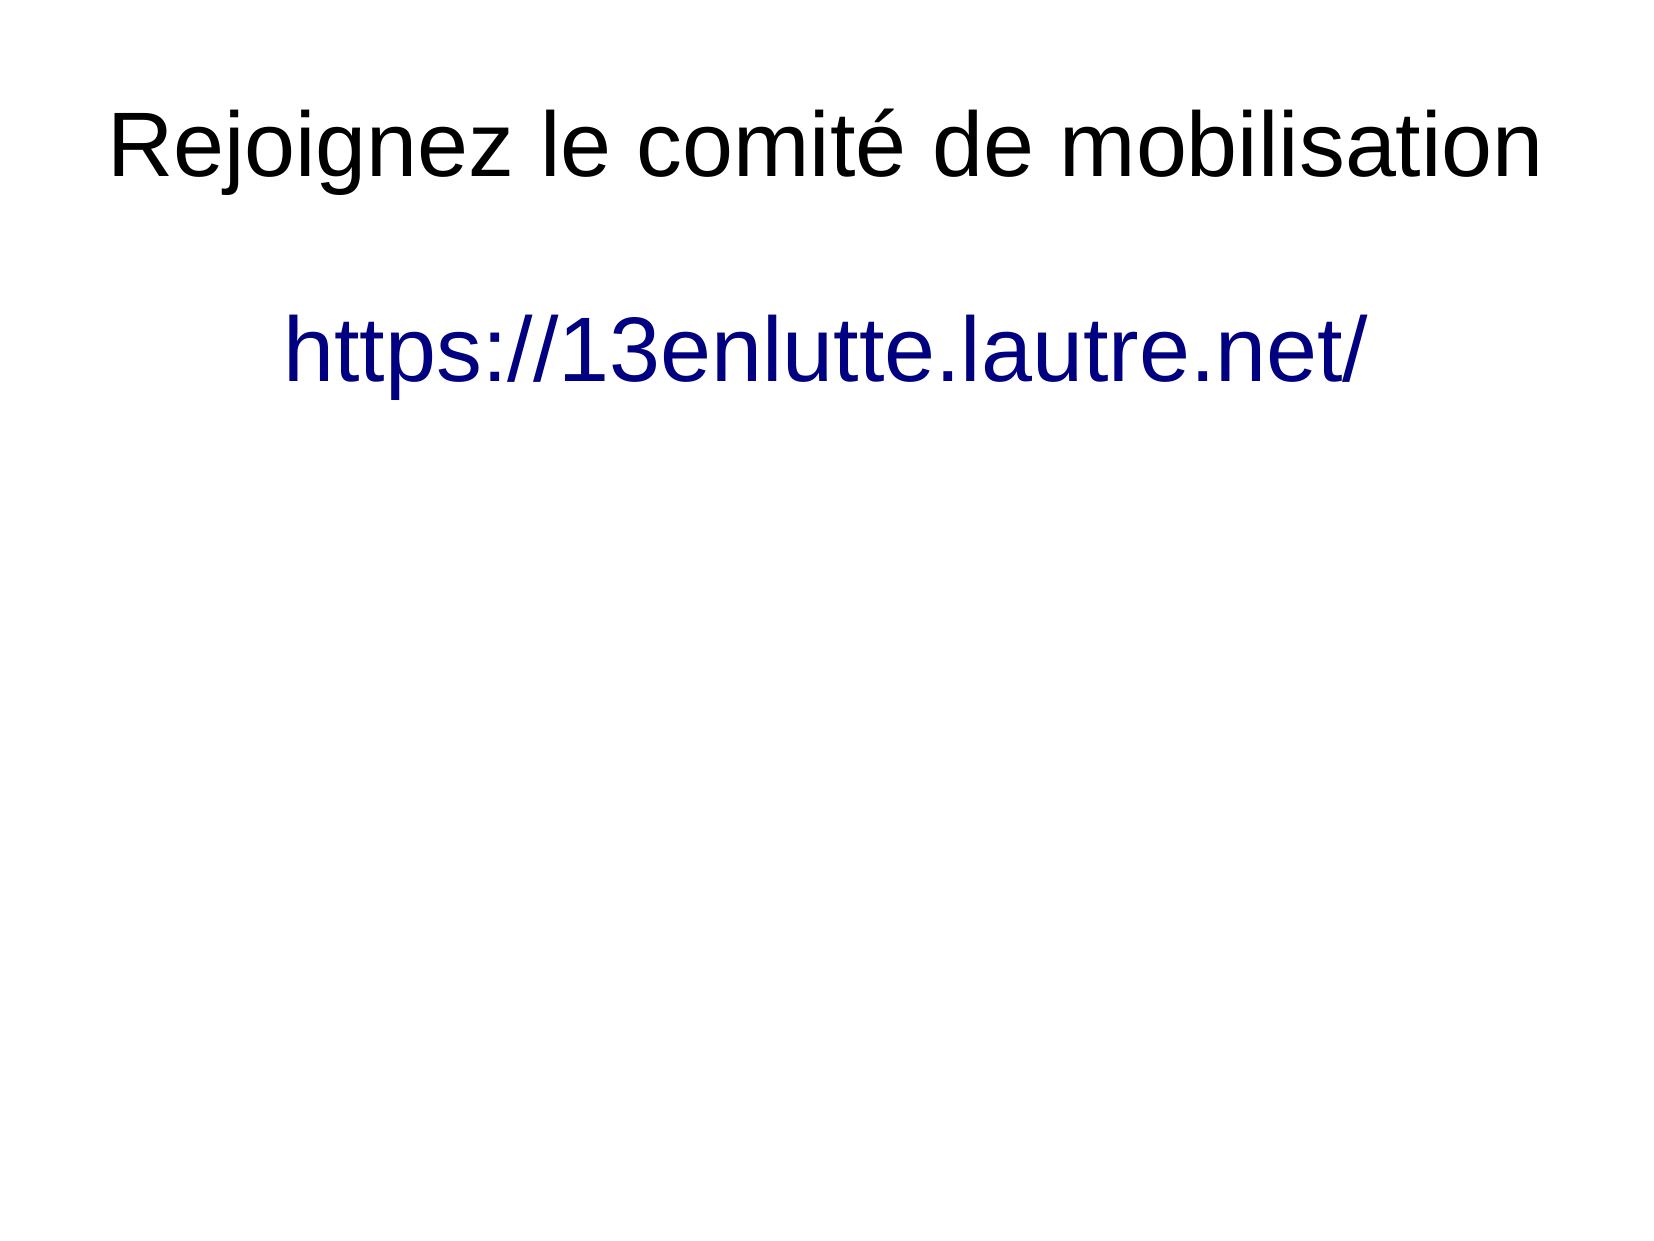

# Rejoignez le comité de mobilisation https://13enlutte.lautre.net/